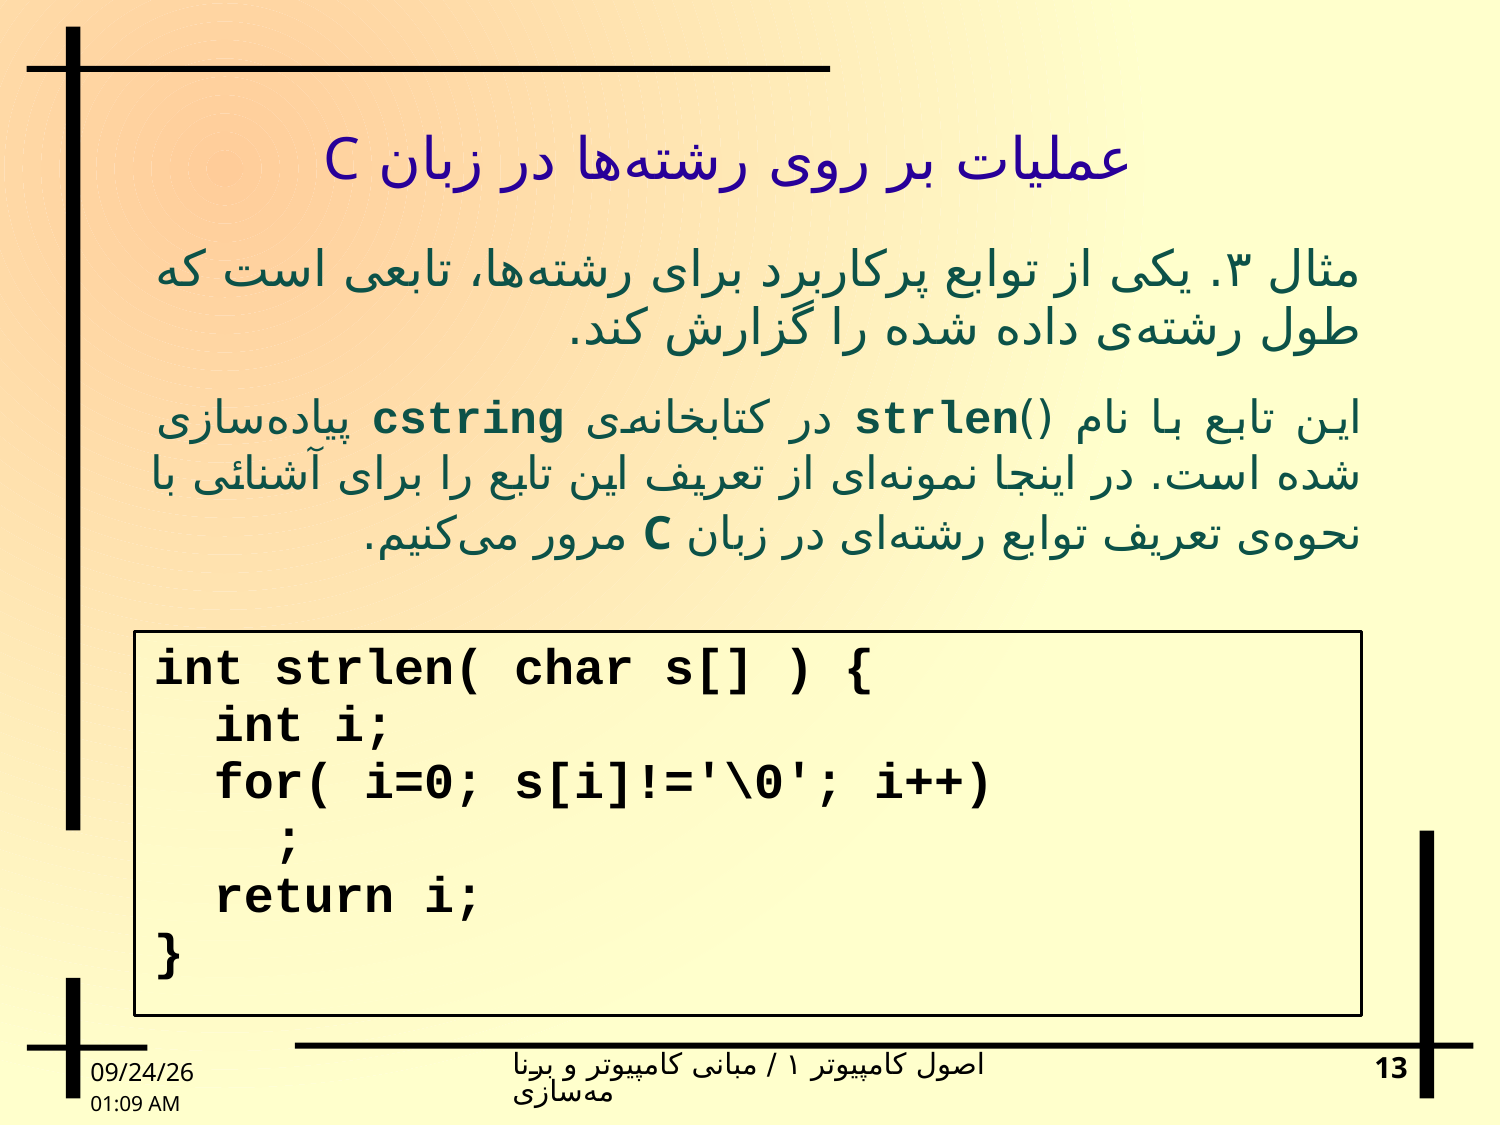

# عملیات بر روی رشته‌ها در زبان C
مثال ۳. یکی از توابع پرکاربرد برای رشته‌ها، تابعی است که طول رشته‌ی داده شده را گزارش کند.
این تابع با نام ()strlen در کتابخانه‌ی cstring پیاده‌سازی شده است. در اینجا نمونه‌ای از تعریف این تابع را برای آشنائی با نحوه‌ی تعریف توابع رشته‌ای در زبان C مرور می‌کنیم.
int strlen( char s[] ) {
 int i;
 for( i=0; s[i]!='\0'; i++)
 ;
 return i;
}
اصول کامپیوتر ۱ / مبانی کامپیوتر و برنامه‌سازی
13